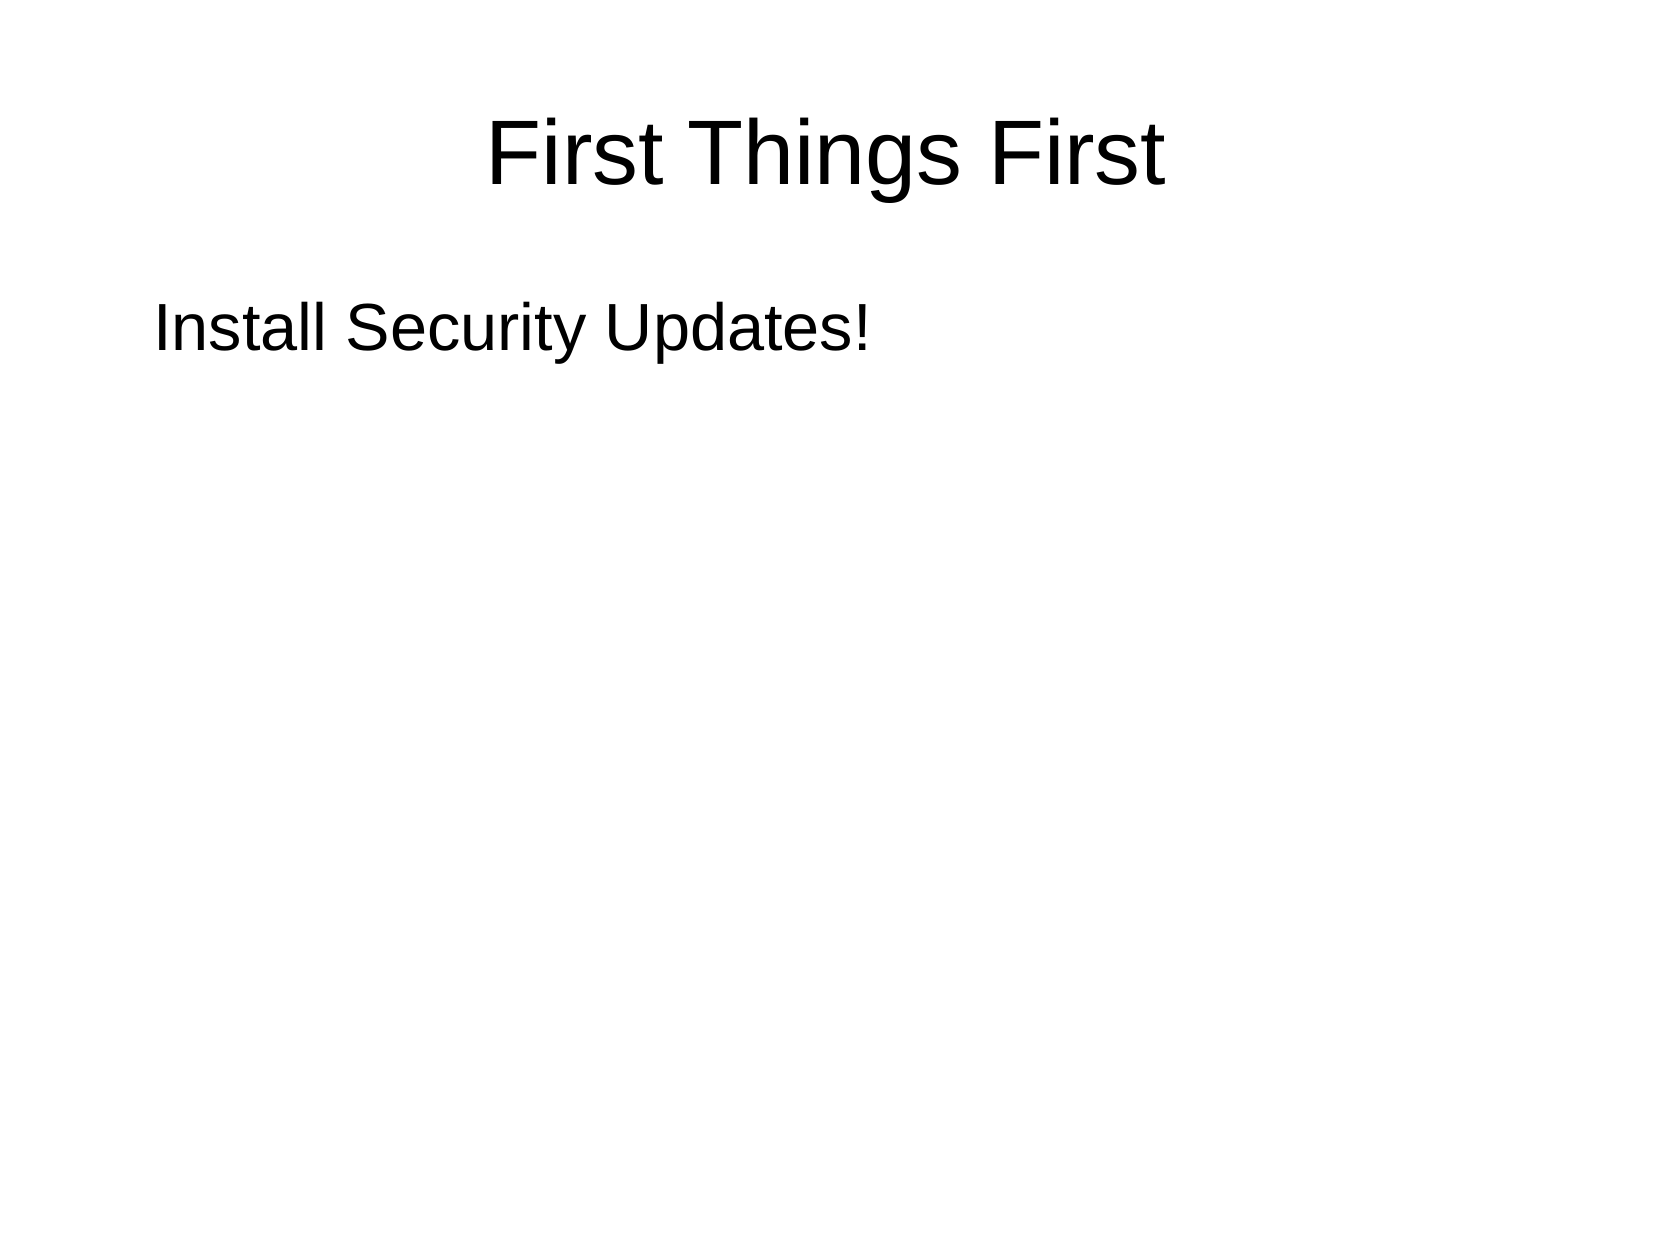

# First Things First
Install Security Updates!